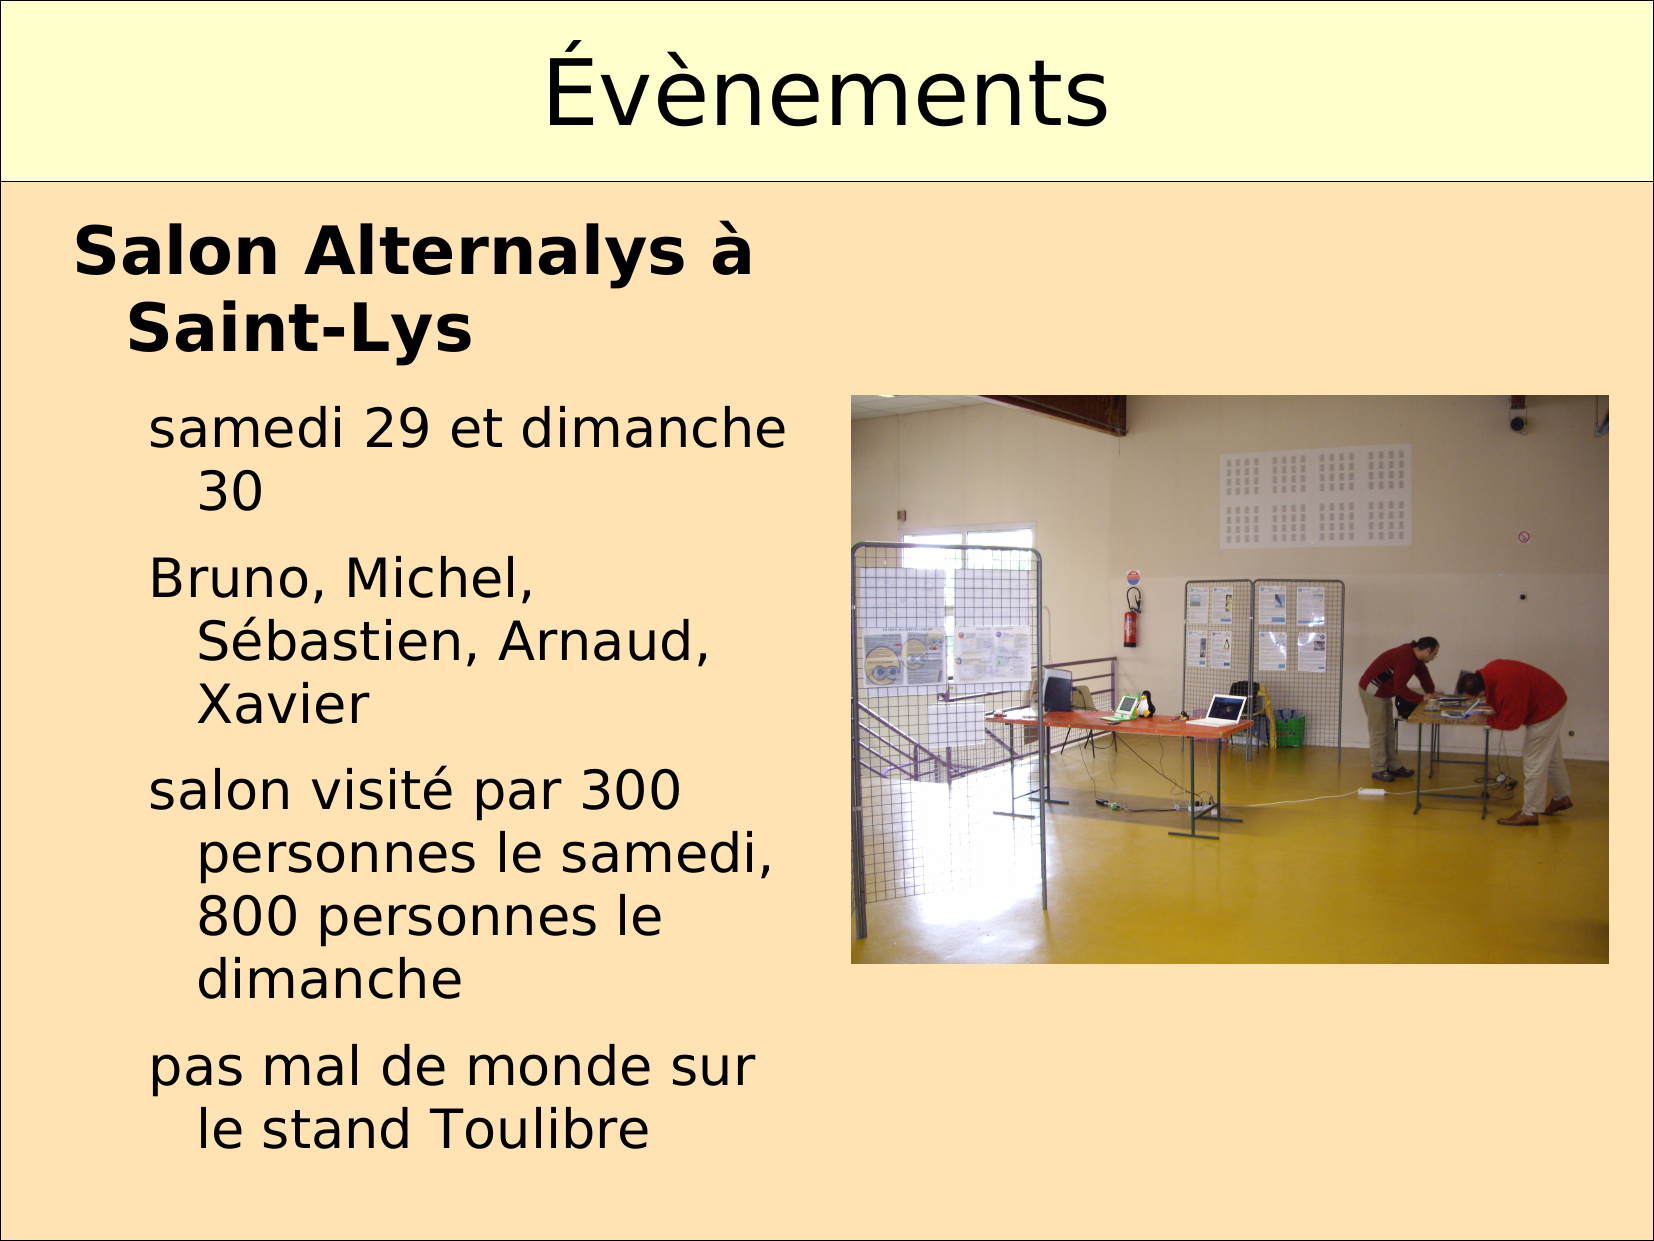

# Évènements
Salon Alternalys à Saint-Lys
samedi 29 et dimanche 30
Bruno, Michel, Sébastien, Arnaud, Xavier
salon visité par 300 personnes le samedi, 800 personnes le dimanche
pas mal de monde sur le stand Toulibre